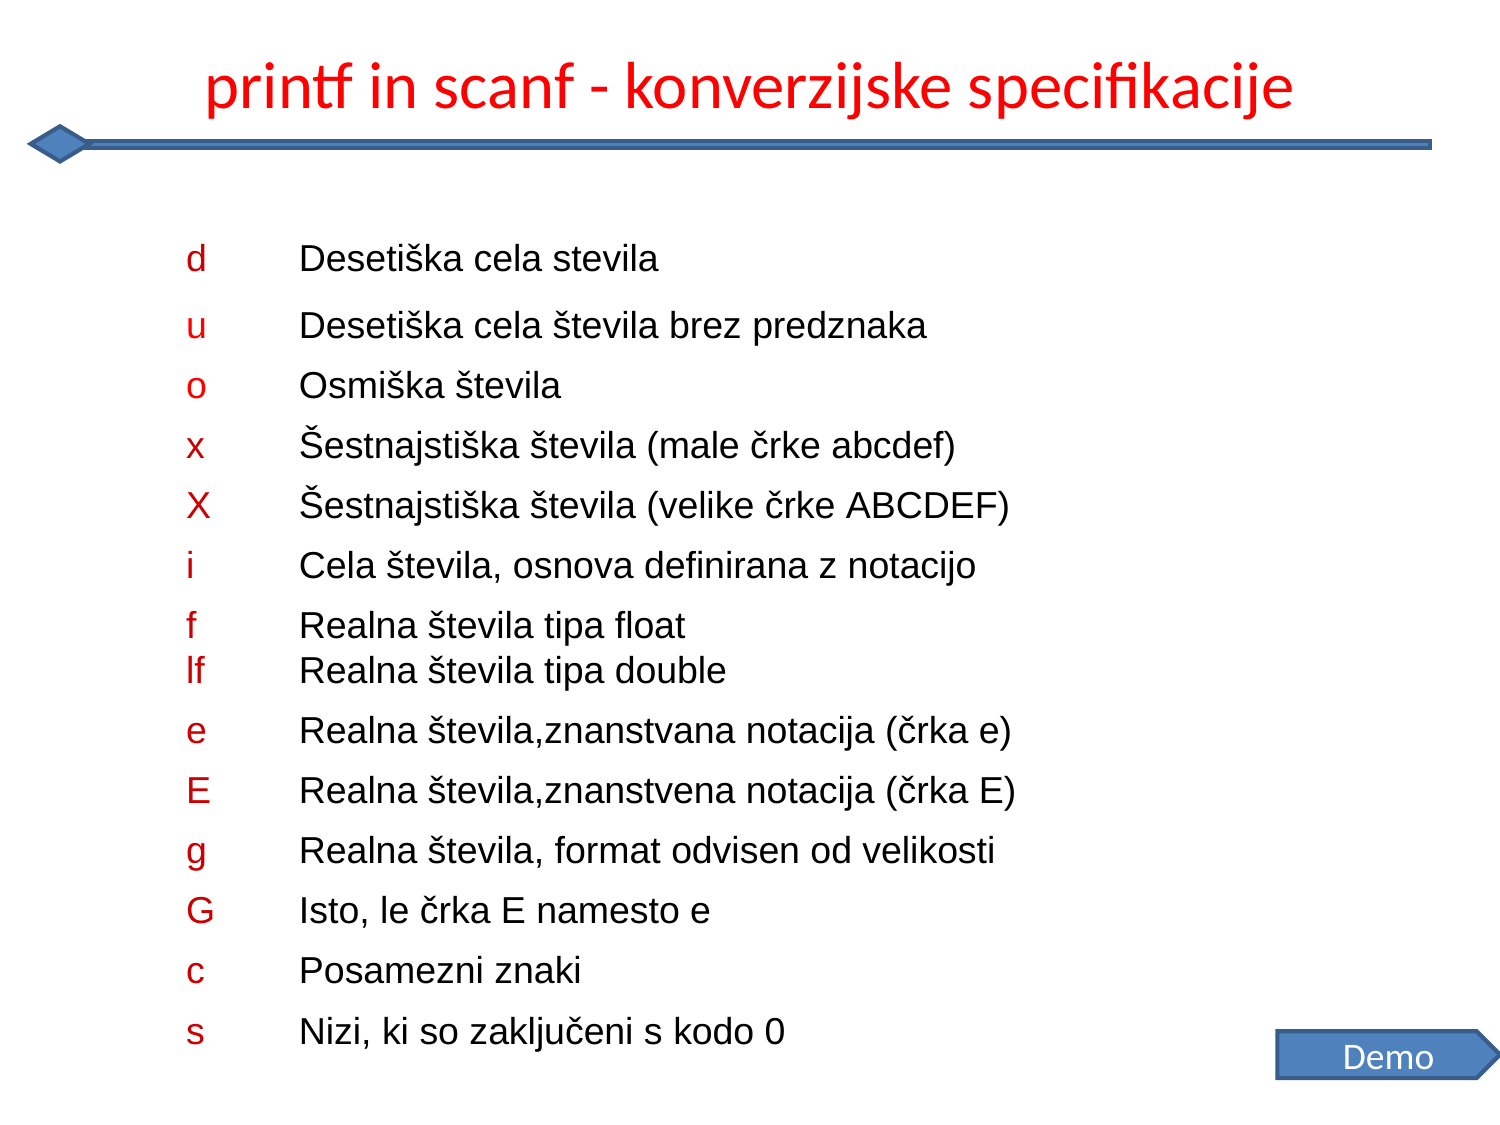

# printf in scanf - konverzijske specifikacije
| d | Desetiška cela stevila |
| --- | --- |
| u | Desetiška cela števila brez predznaka |
| o | Osmiška števila |
| x | Šestnajstiška števila (male črke abcdef) |
| X | Šestnajstiška števila (velike črke ABCDEF) |
| i | Cela števila, osnova definirana z notacijo |
| f lf | Realna števila tipa float  Realna števila tipa double |
| e | Realna števila,znanstvana notacija (črka e) |
| E | Realna števila,znanstvena notacija (črka E) |
| g | Realna števila, format odvisen od velikosti |
| G | Isto, le črka E namesto e |
| c | Posamezni znaki |
| s | Nizi, ki so zaključeni s kodo 0 |
Demo